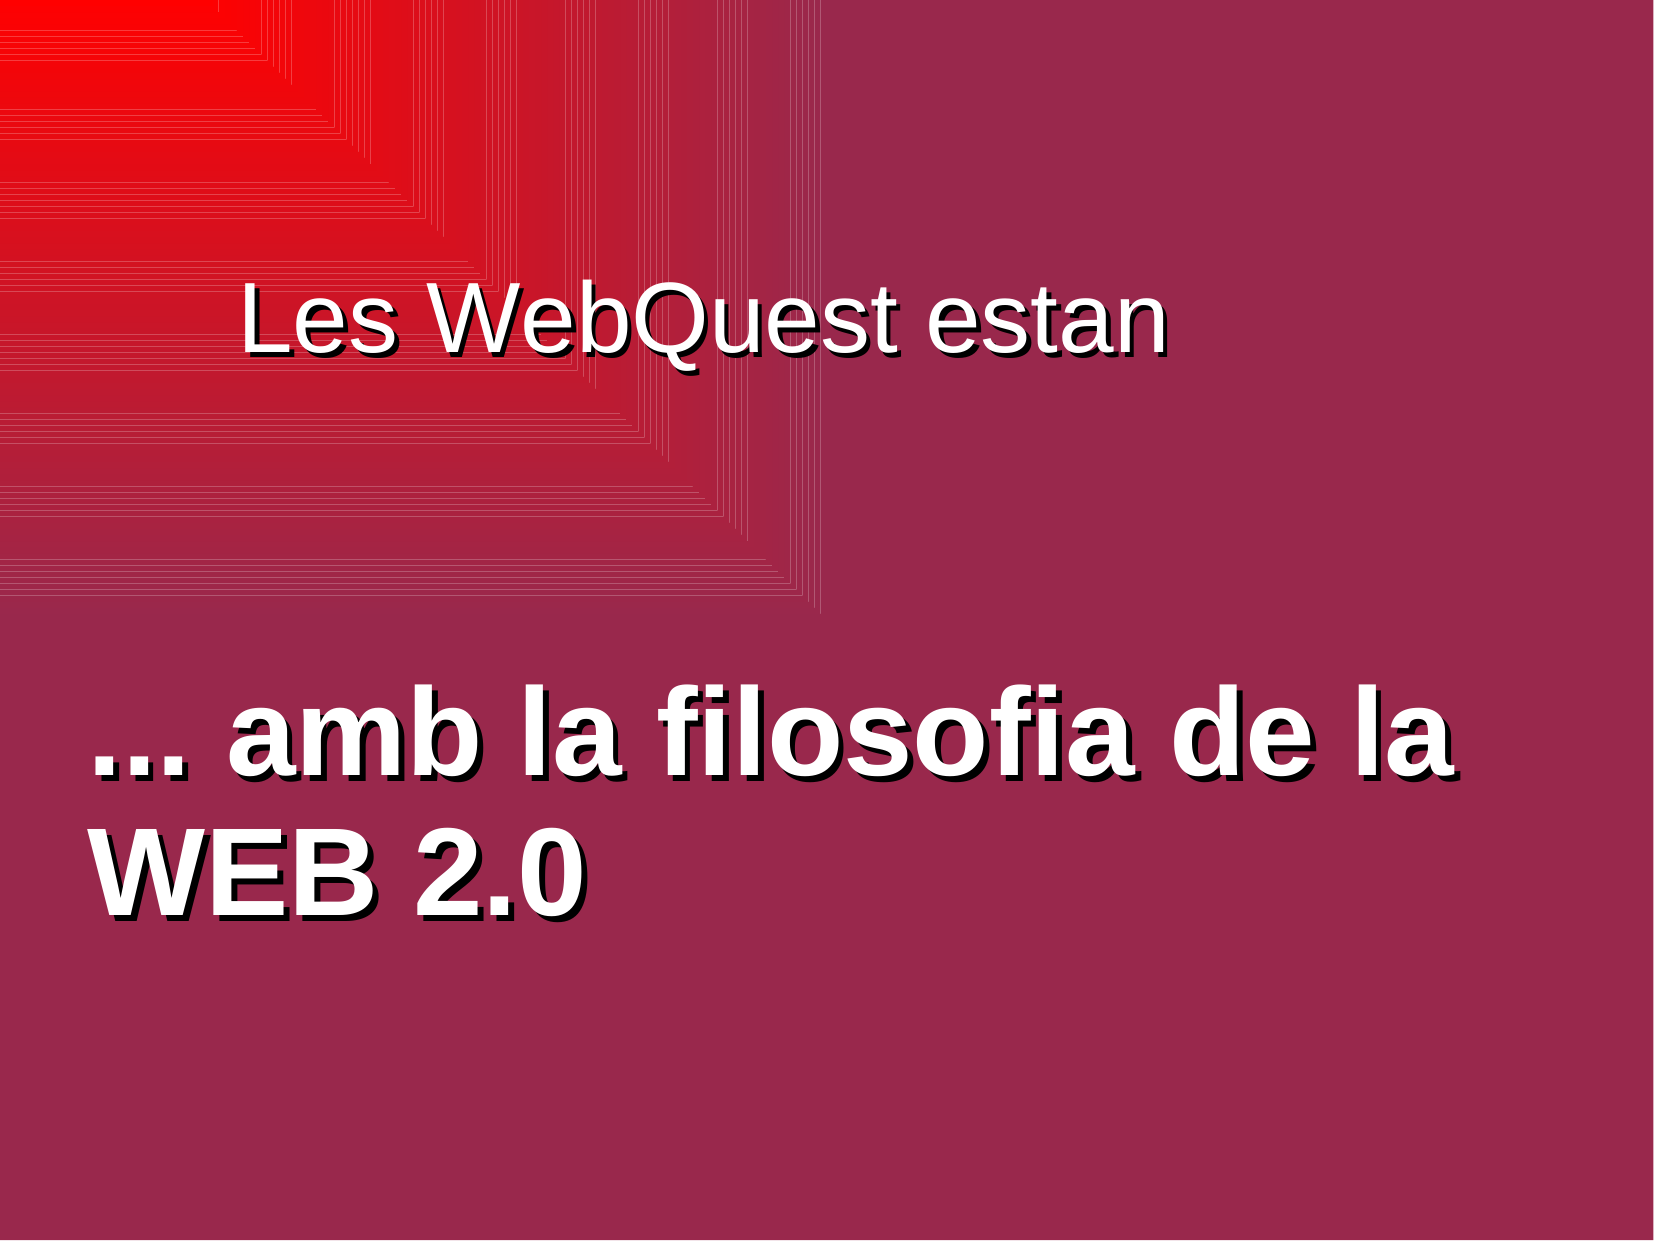

Les WebQuest estan
... amb la filosofia de la WEB 2.0